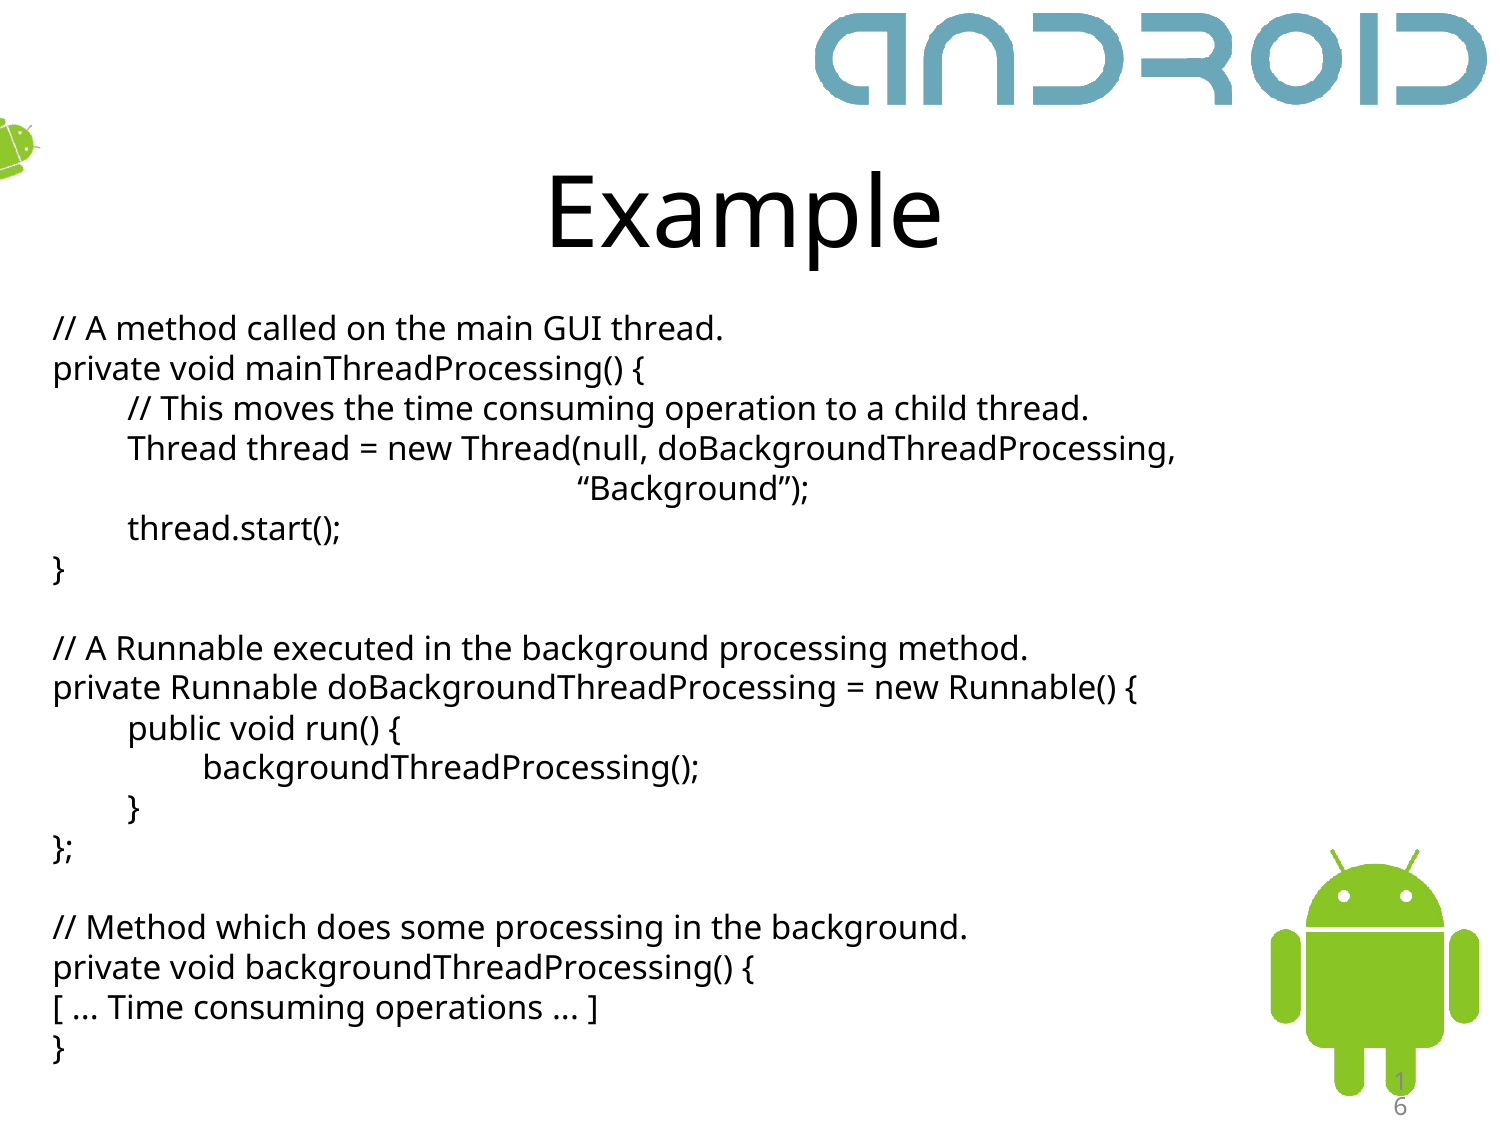

# Example
// A method called on the main GUI thread.
private void mainThreadProcessing() {
	// This moves the time consuming operation to a child thread.
	Thread thread = new Thread(null, doBackgroundThreadProcessing, 										“Background”);
	thread.start();
}
// A Runnable executed in the background processing method.
private Runnable doBackgroundThreadProcessing = new Runnable() {
	public void run() {
		backgroundThreadProcessing();
	}
};
// Method which does some processing in the background.
private void backgroundThreadProcessing() {
[ ... Time consuming operations ... ]
}